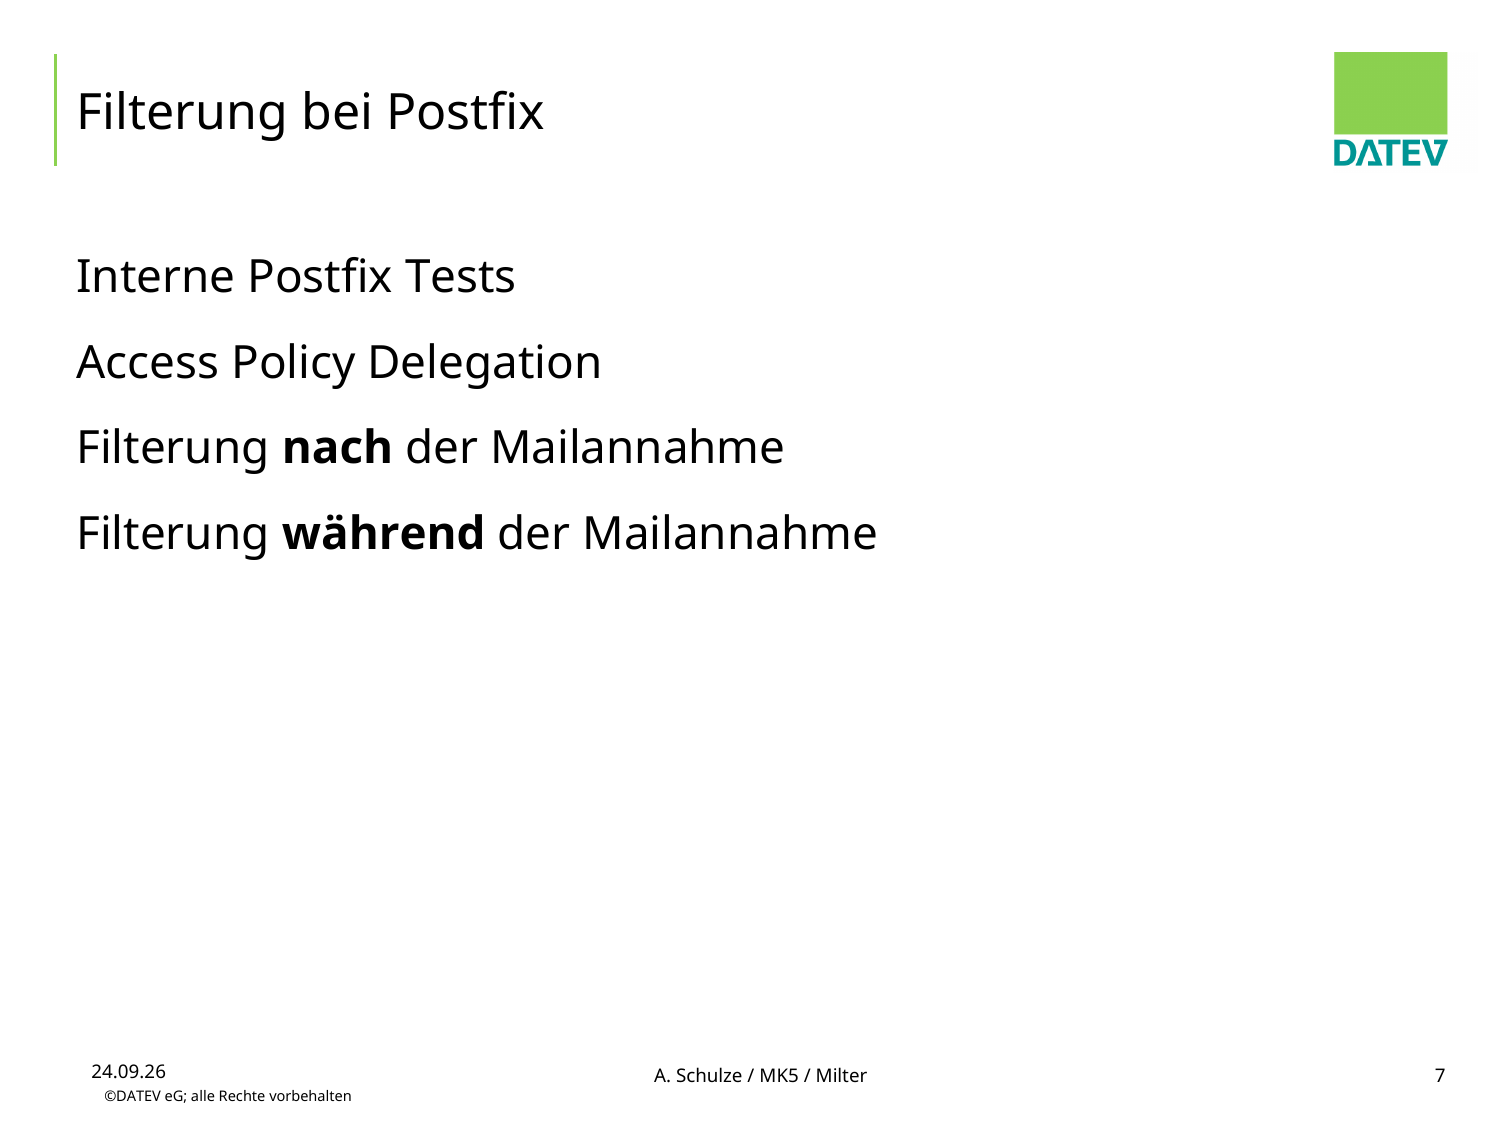

# Filterung bei Postfix
Interne Postfix Tests
Access Policy Delegation
Filterung nach der Mailannahme
Filterung während der Mailannahme
A. Schulze / MK5 / Milter
7